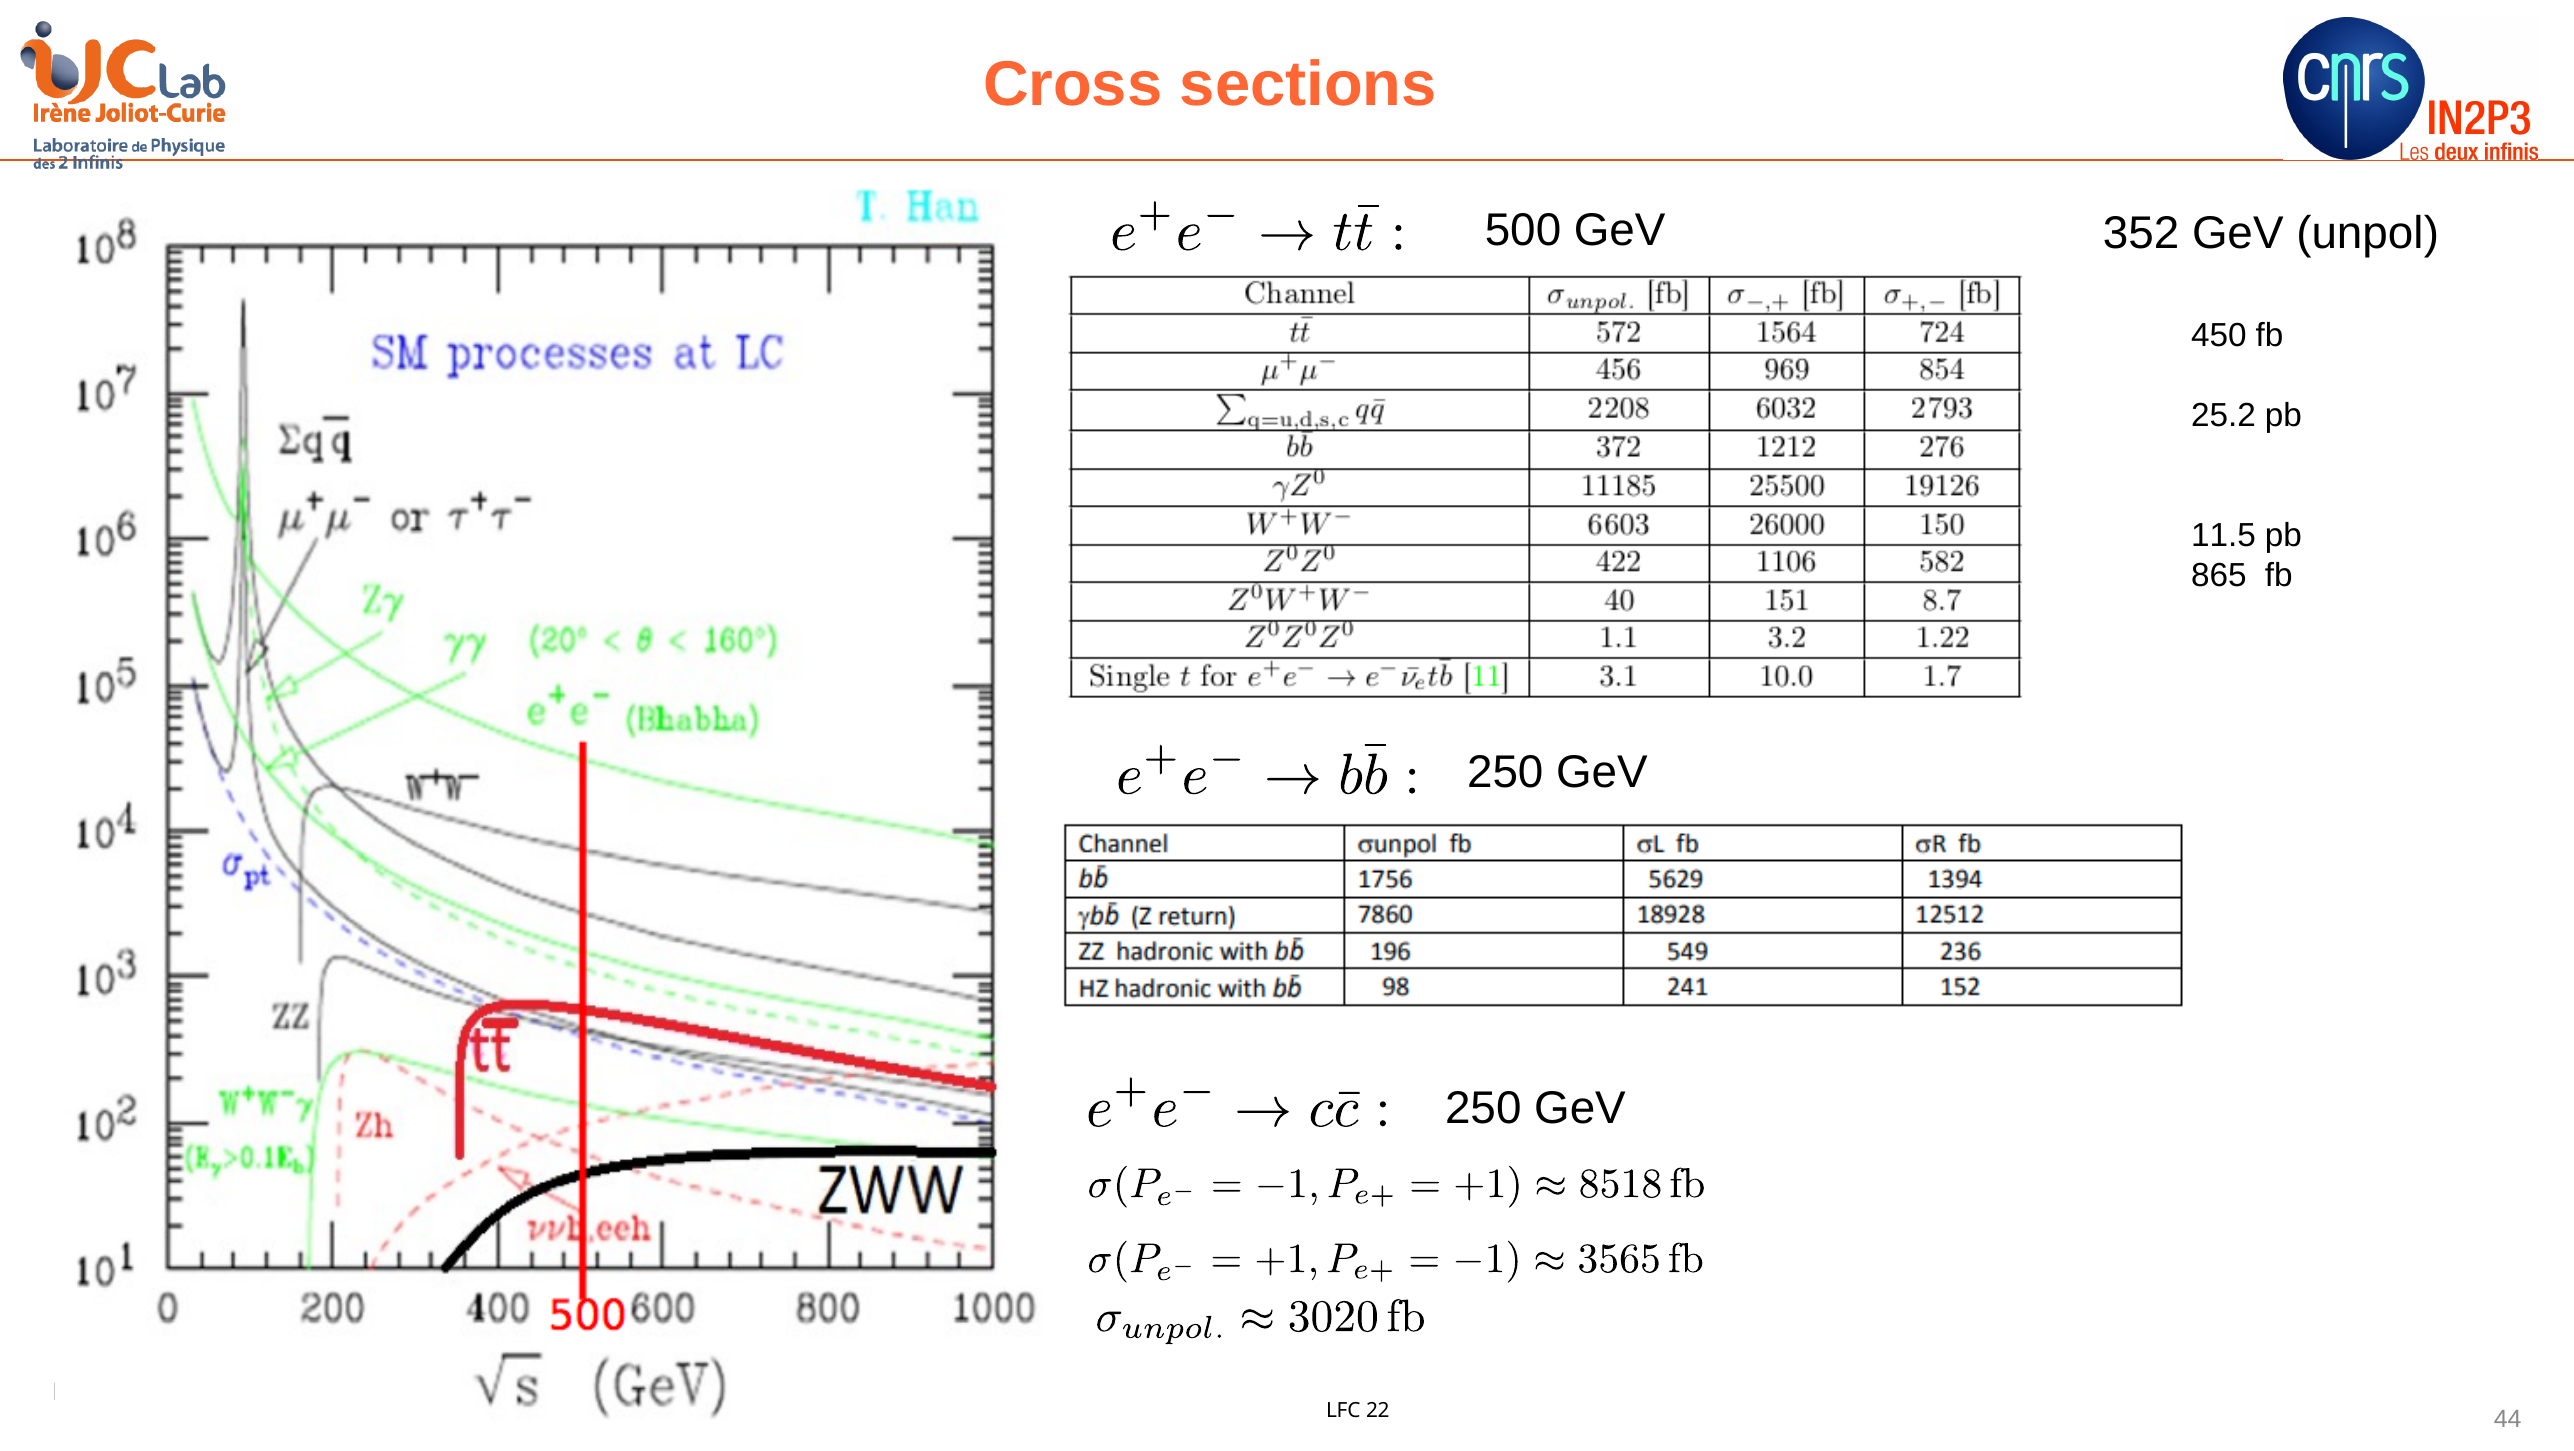

# Cross sections
500 GeV
352 GeV (unpol)
450 fb
25.2 pb
11.5 pb
865 fb
250 GeV
250 GeV